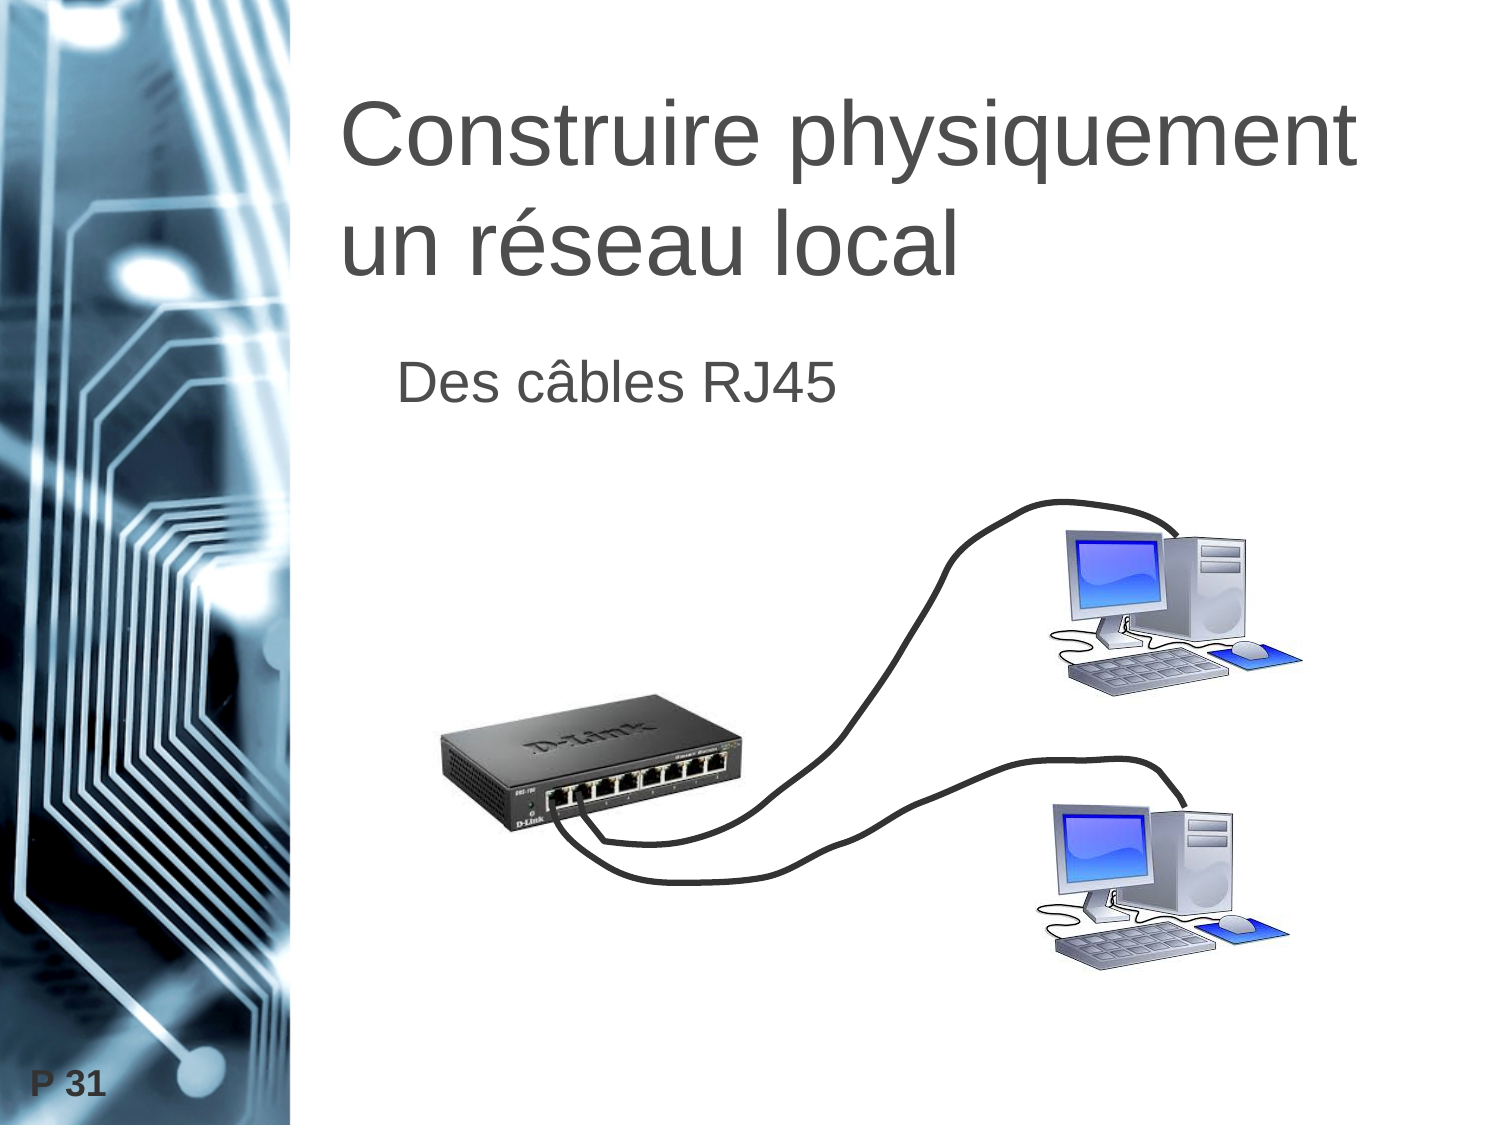

# Construire physiquement un réseau local
Des câbles RJ45